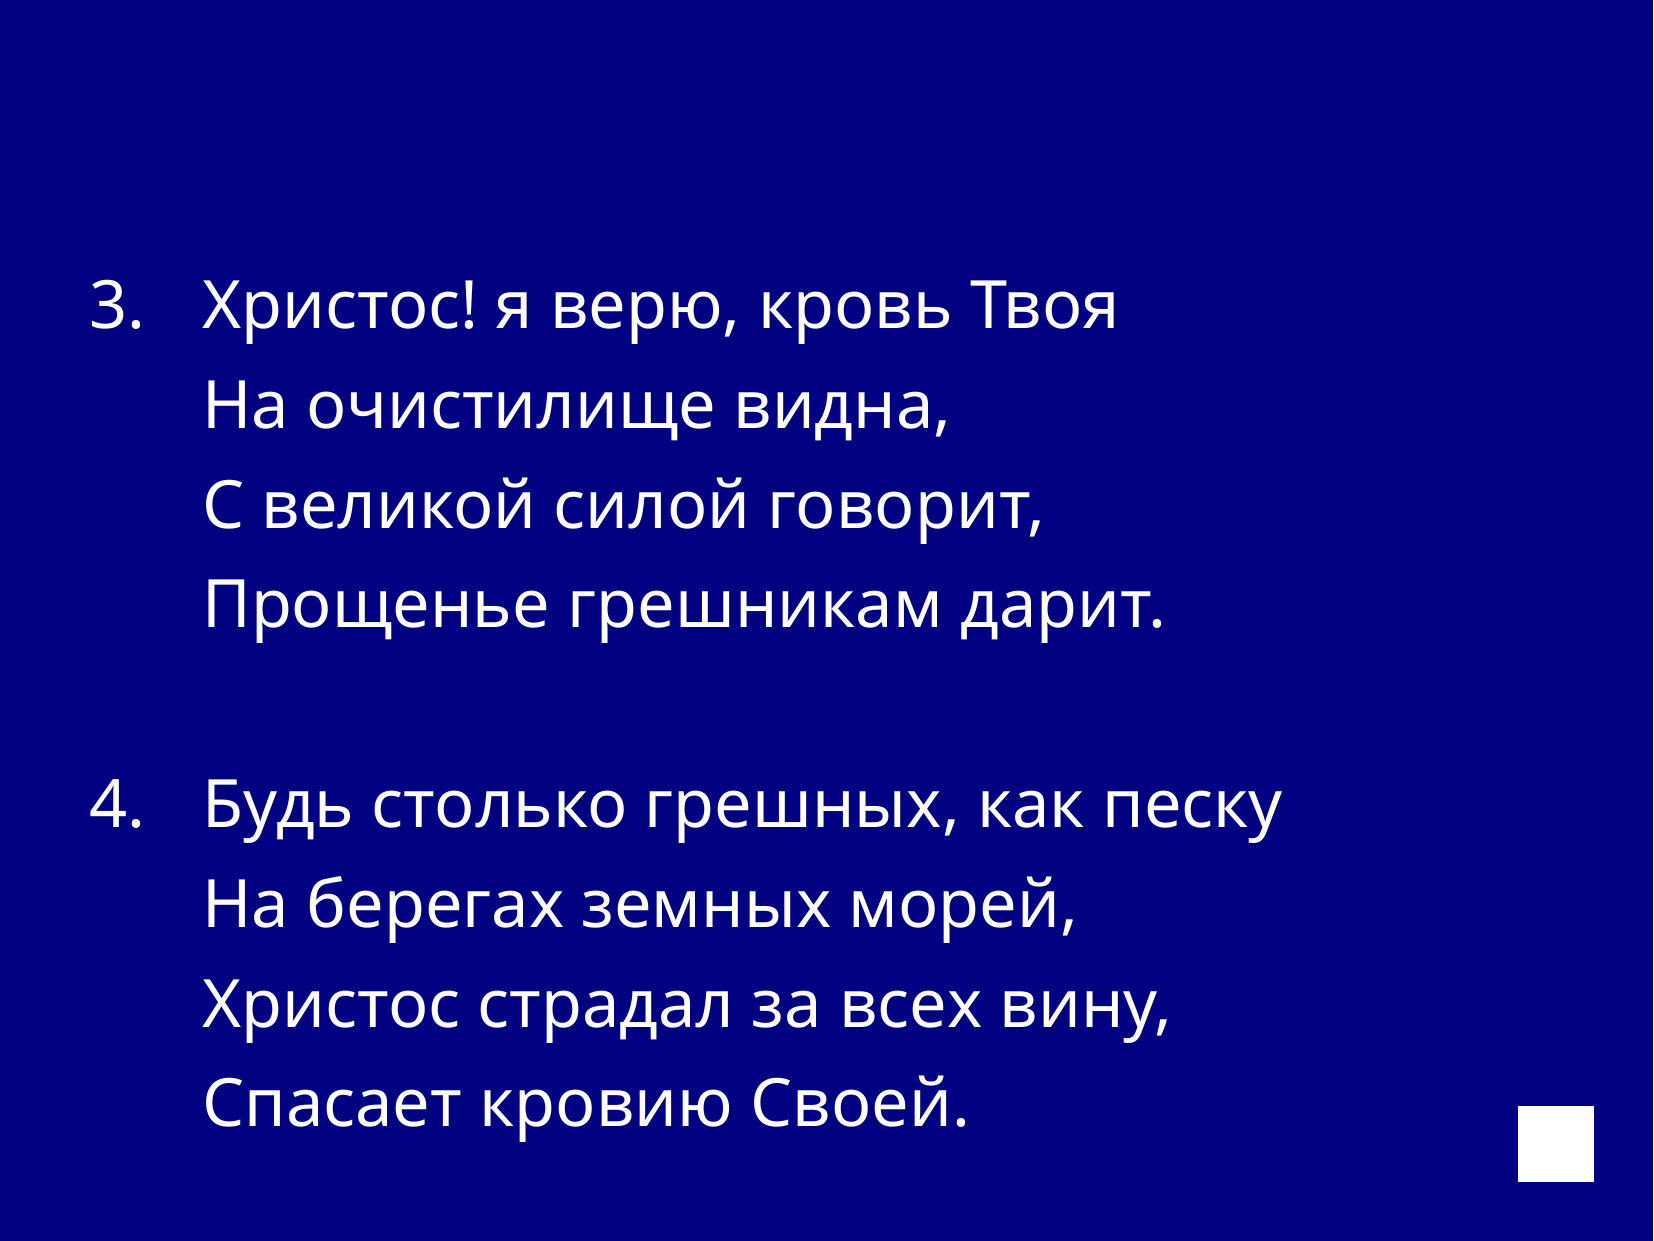

3.	Христос! я верю, кровь Твоя
	На очистилище видна,
	С великой силой говорит,
	Прощенье грешникам дарит.
4.	Будь столько грешных, как песку
	На берегах земных морей,
	Христос страдал за всех вину,
	Спасает кровию Своей.